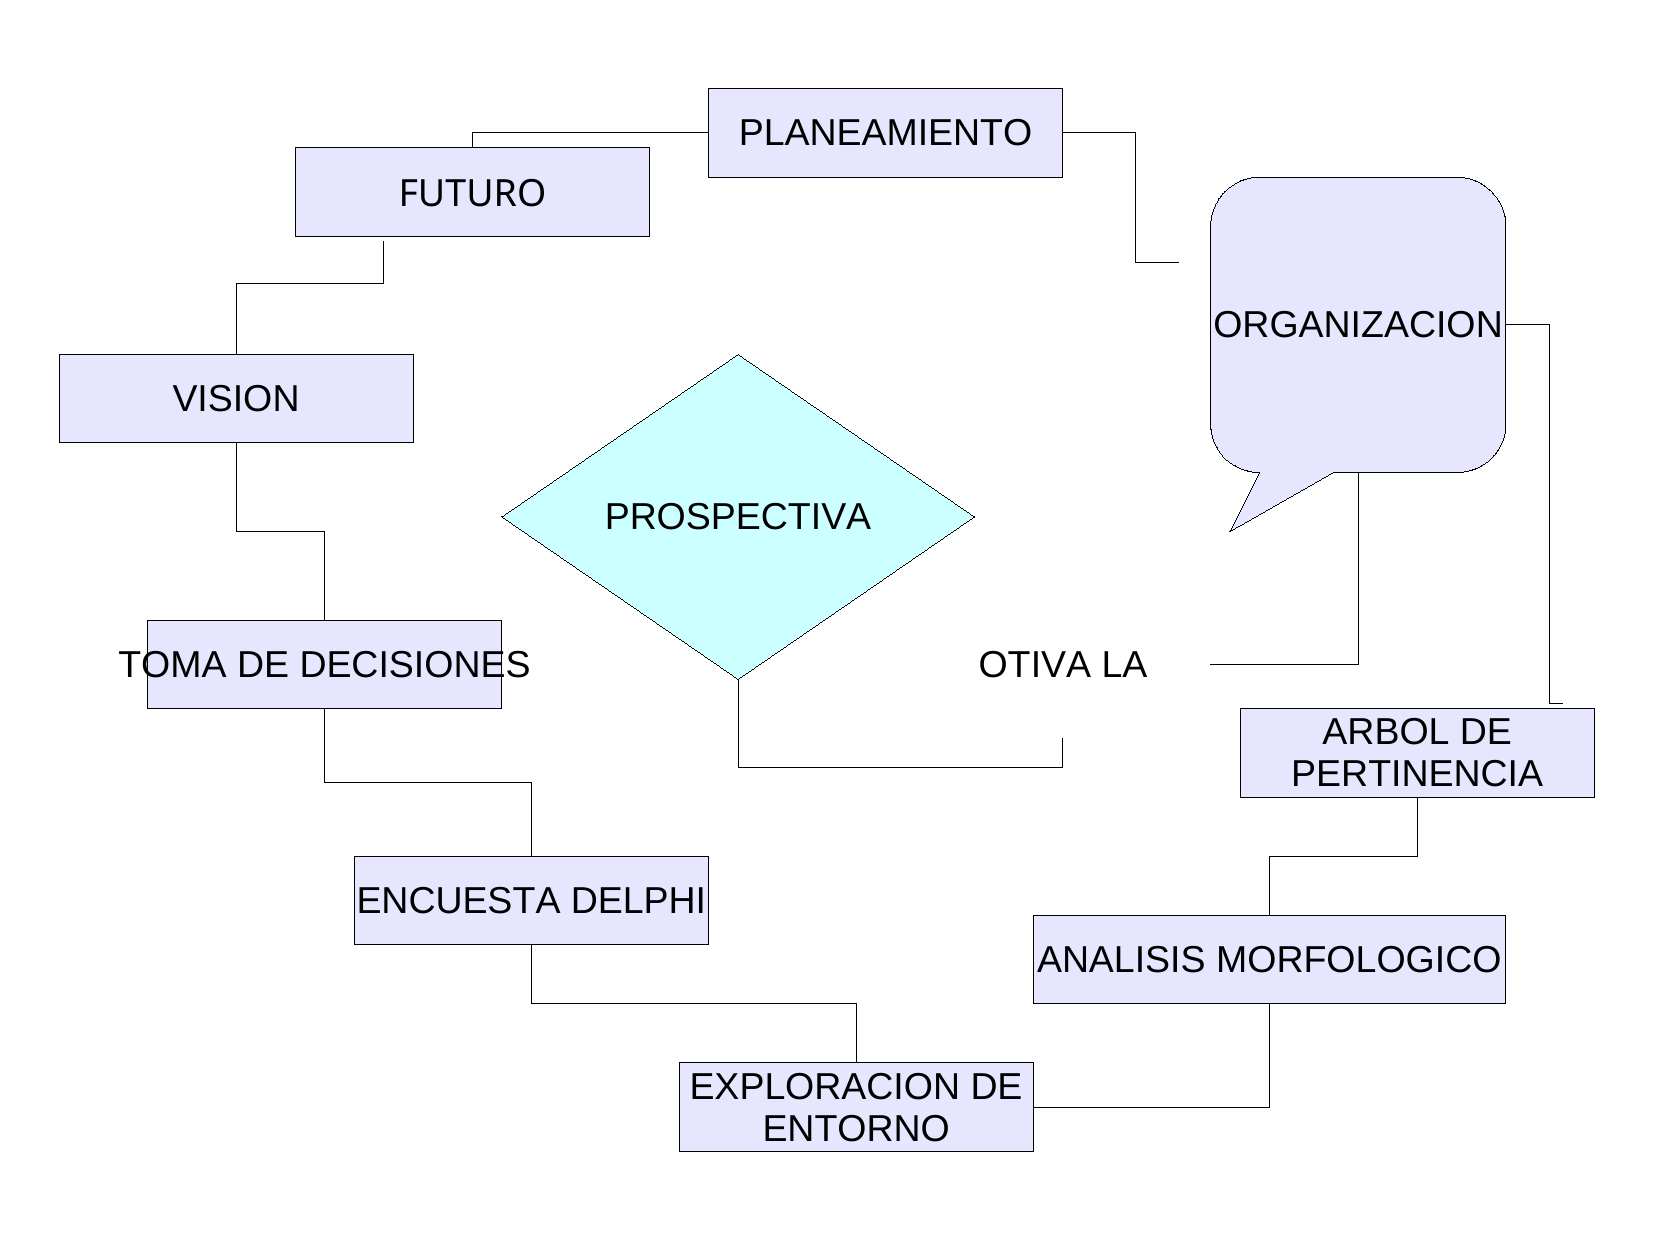

PLANEAMIENTO
FUTURO
ORGANIZACION
VISION
PROSPECTIVA
OTIVA LA
TOMA DE DECISIONES
ARBOL DE
PERTINENCIA
ENCUESTA DELPHI
ANALISIS MORFOLOGICO
EXPLORACION DE
ENTORNO